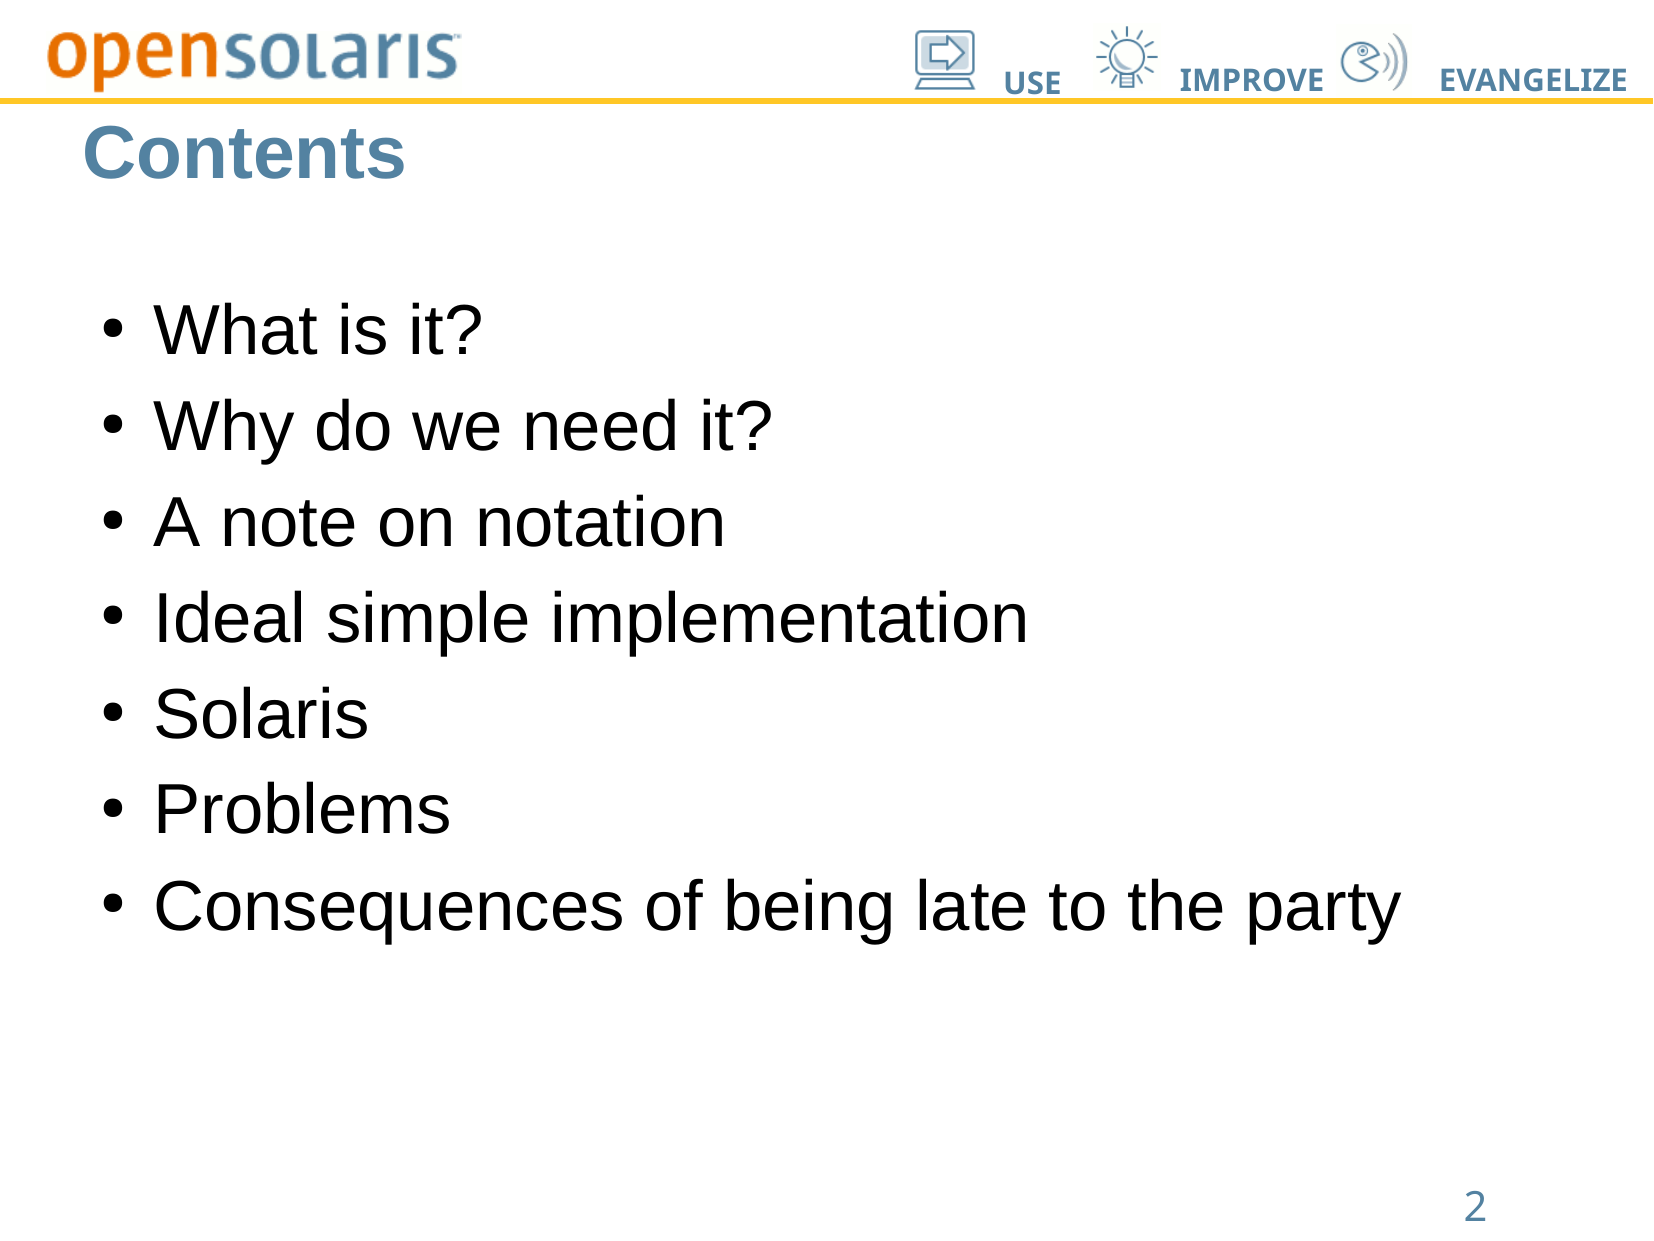

# Contents
What is it?
Why do we need it?
A note on notation
Ideal simple implementation
Solaris
Problems
Consequences of being late to the party